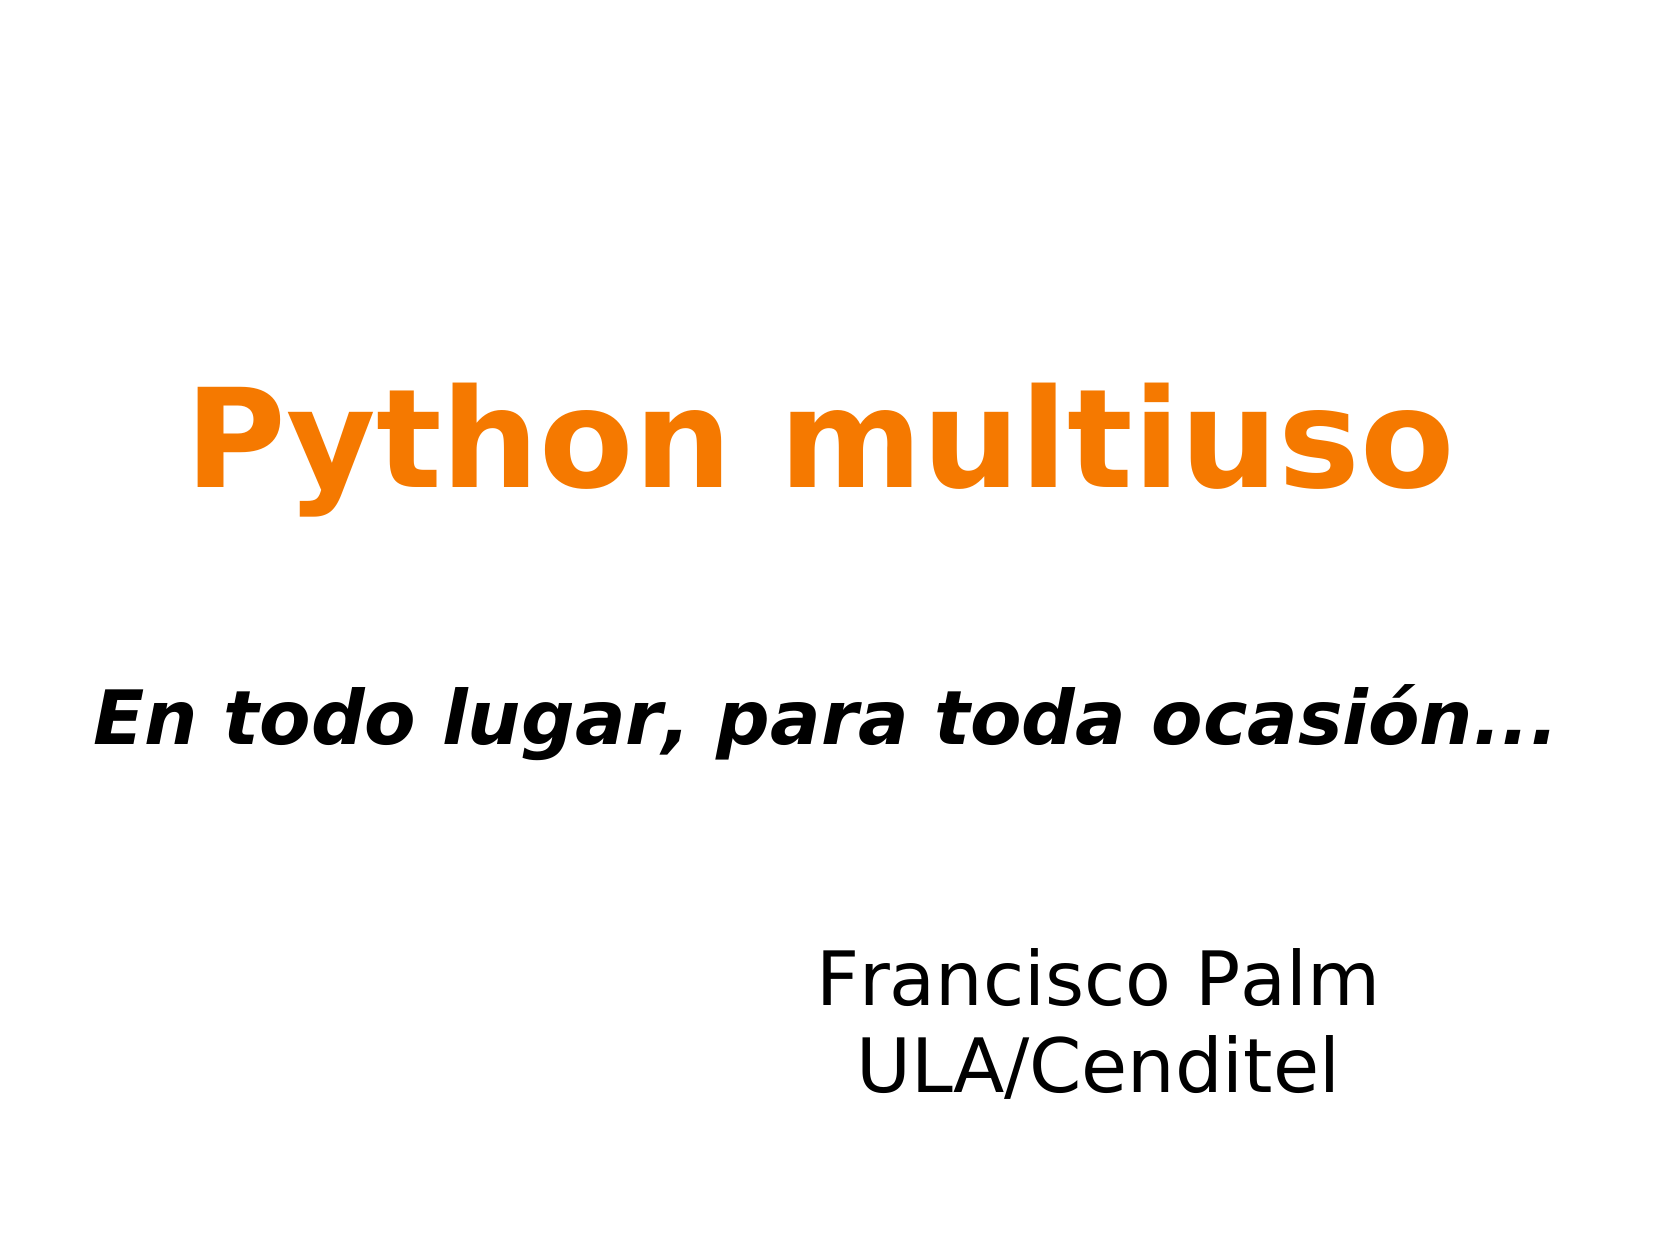

# Python multiuso
En todo lugar, para toda ocasión...
Francisco Palm
ULA/Cenditel